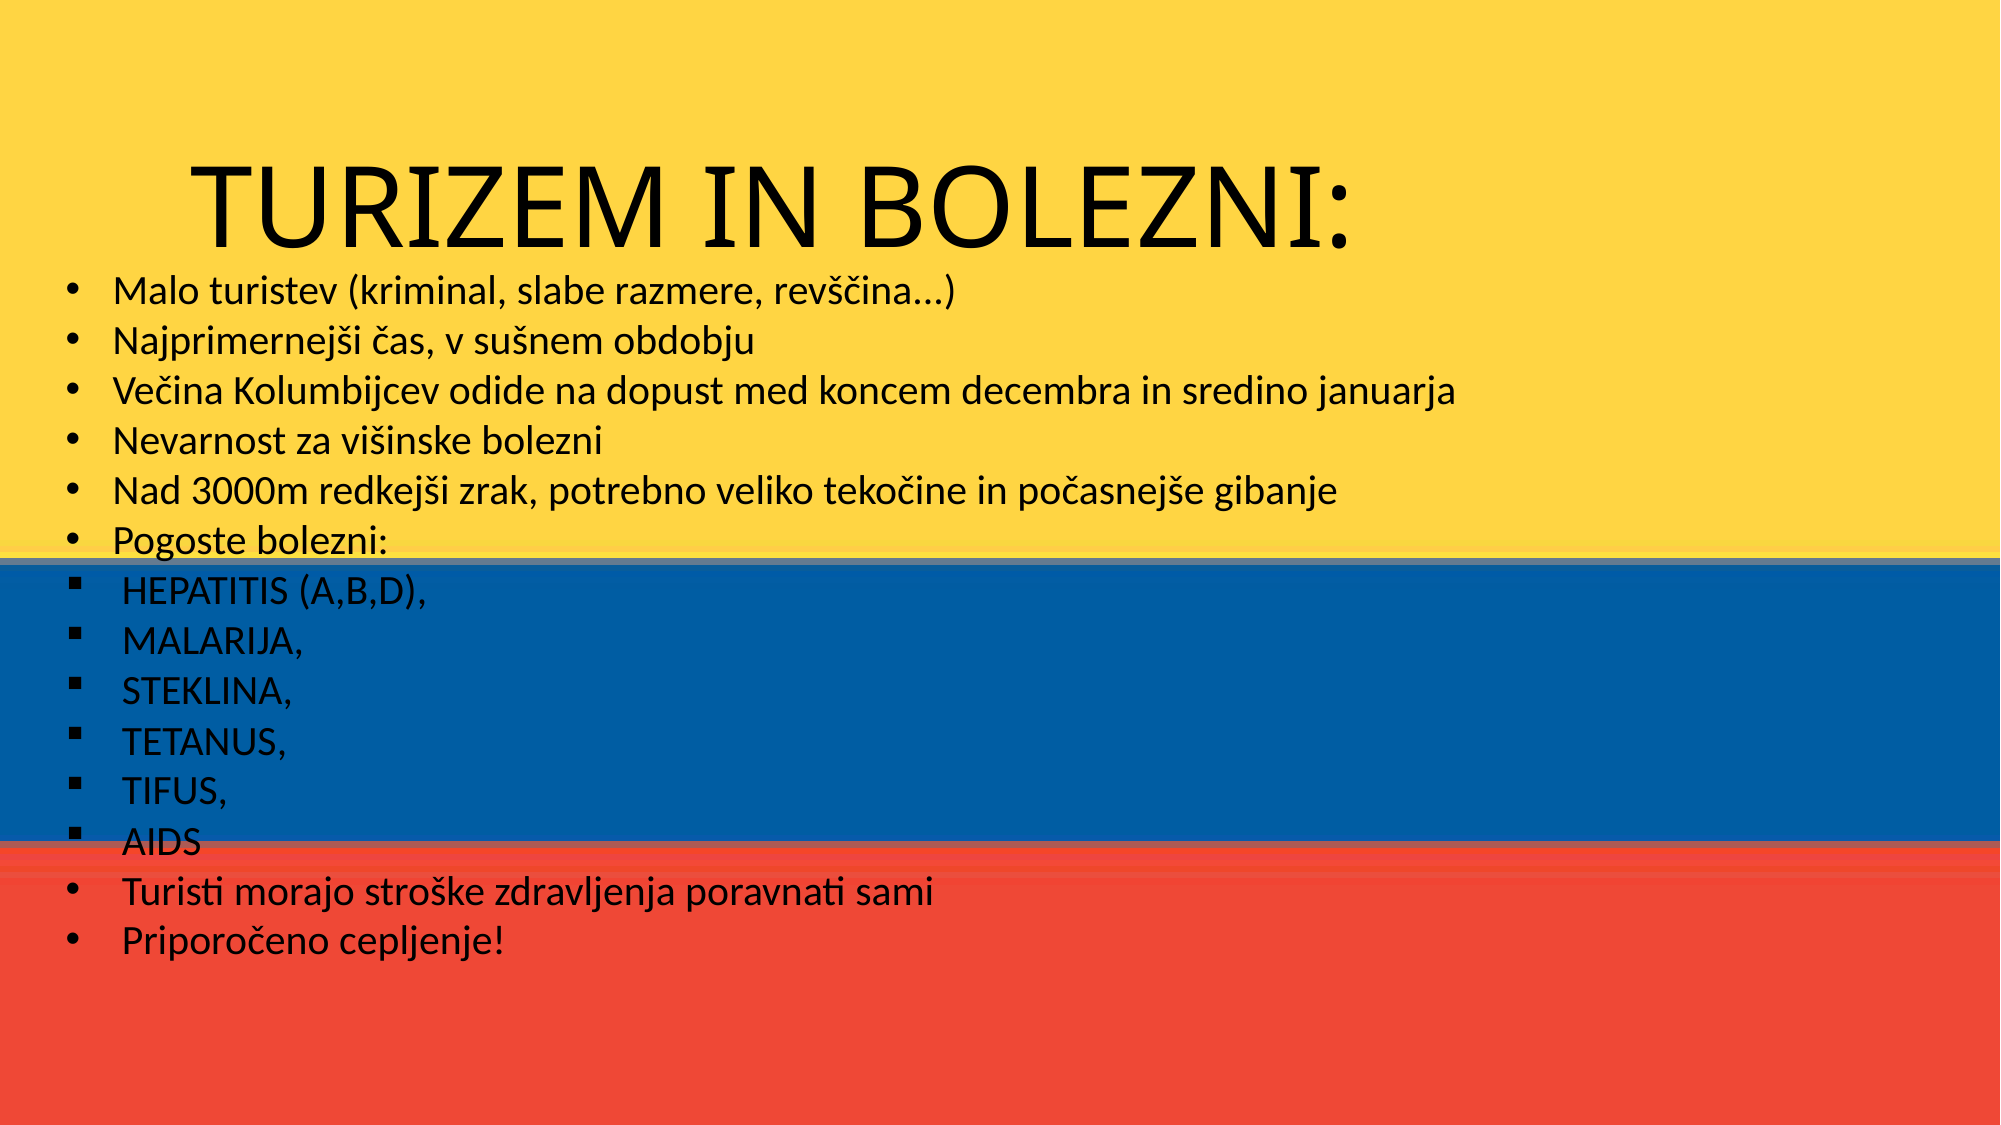

# Turizem in bolezni:
Malo turistev (kriminal, slabe razmere, revščina...)
Najprimernejši čas, v sušnem obdobju
Večina Kolumbijcev odide na dopust med koncem decembra in sredino januarja
Nevarnost za višinske bolezni
Nad 3000m redkejši zrak, potrebno veliko tekočine in počasnejše gibanje
Pogoste bolezni:
HEPATITIS (A,B,D),
MALARIJA,
STEKLINA,
TETANUS,
TIFUS,
AIDS
Turisti morajo stroške zdravljenja poravnati sami
Priporočeno cepljenje!